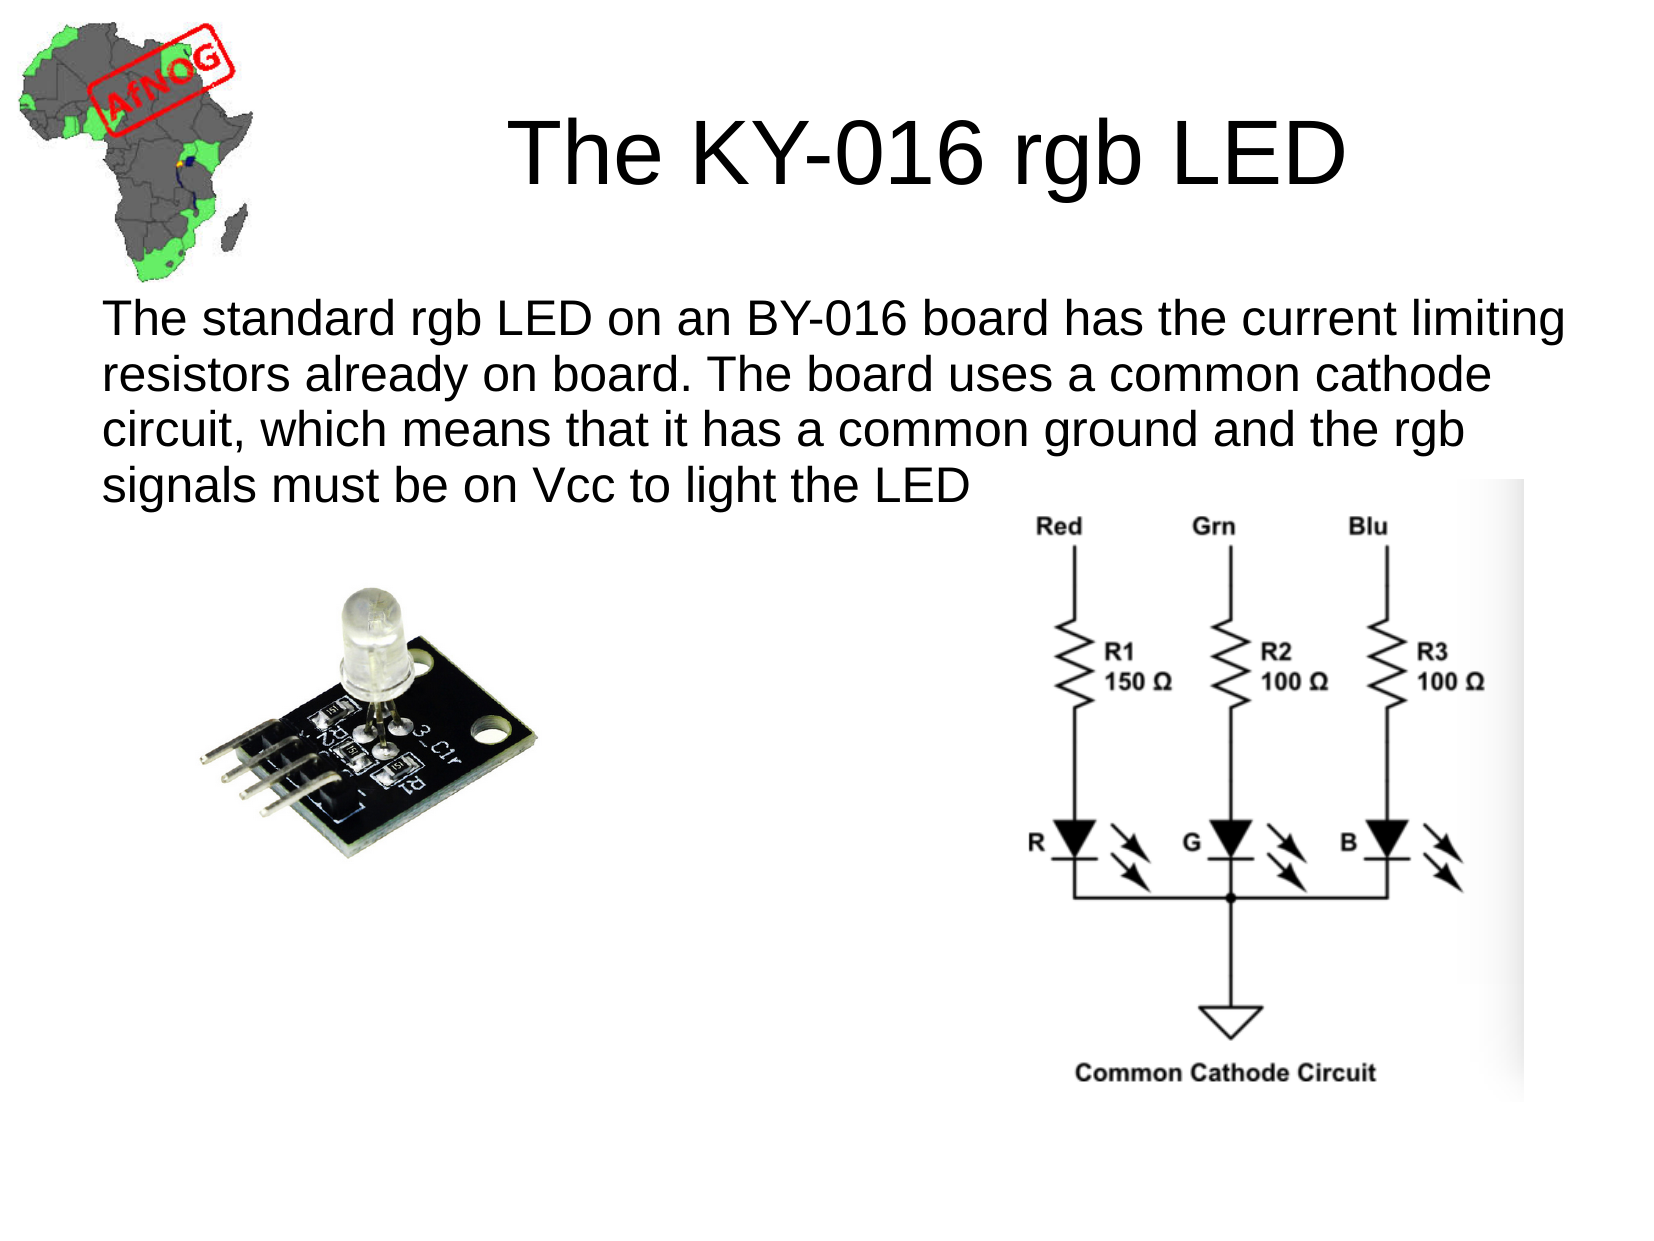

# The KY-016 rgb LED
The standard rgb LED on an BY-016 board has the current limiting resistors already on board. The board uses a common cathode circuit, which means that it has a common ground and the rgb signals must be on Vcc to light the LED